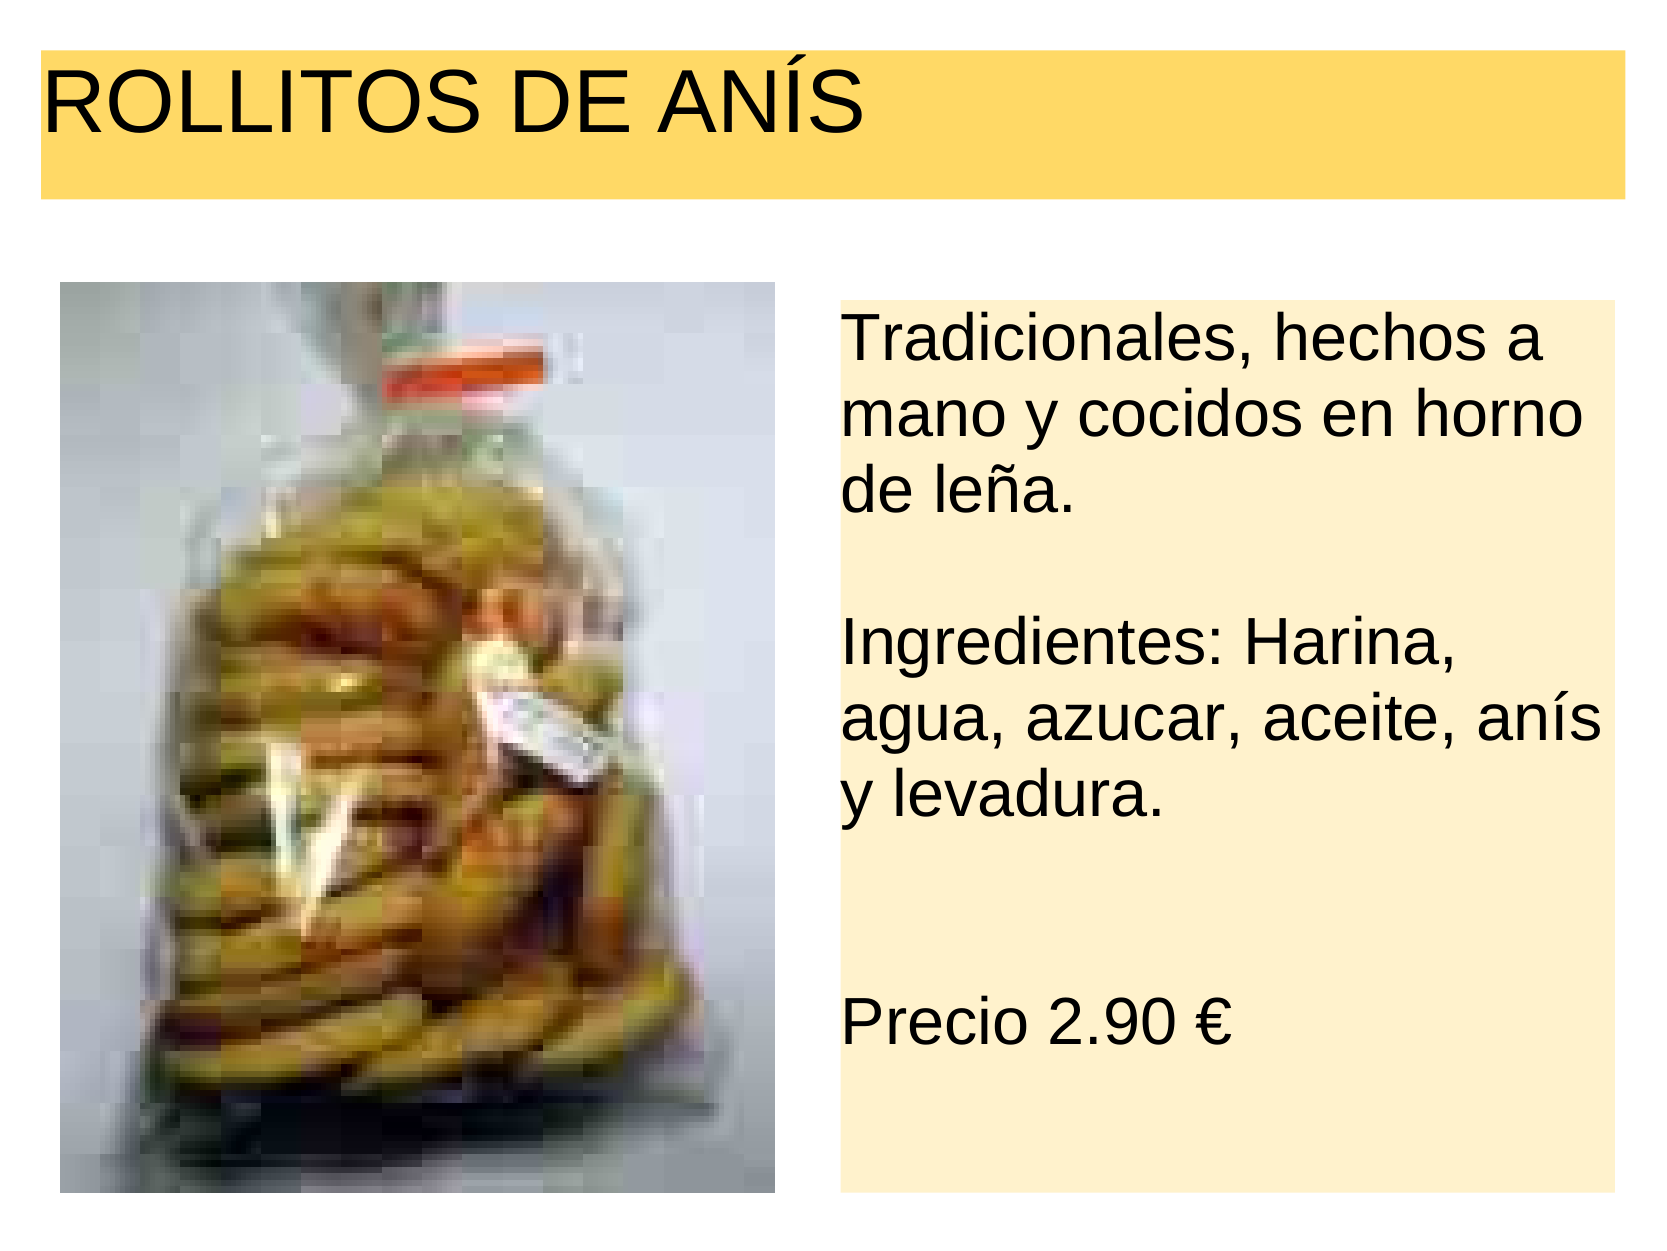

# ROLLITOS DE ANÍS
Tradicionales, hechos a mano y cocidos en horno de leña.
Ingredientes: Harina, agua, azucar, aceite, anís y levadura.
Precio 2.90 €